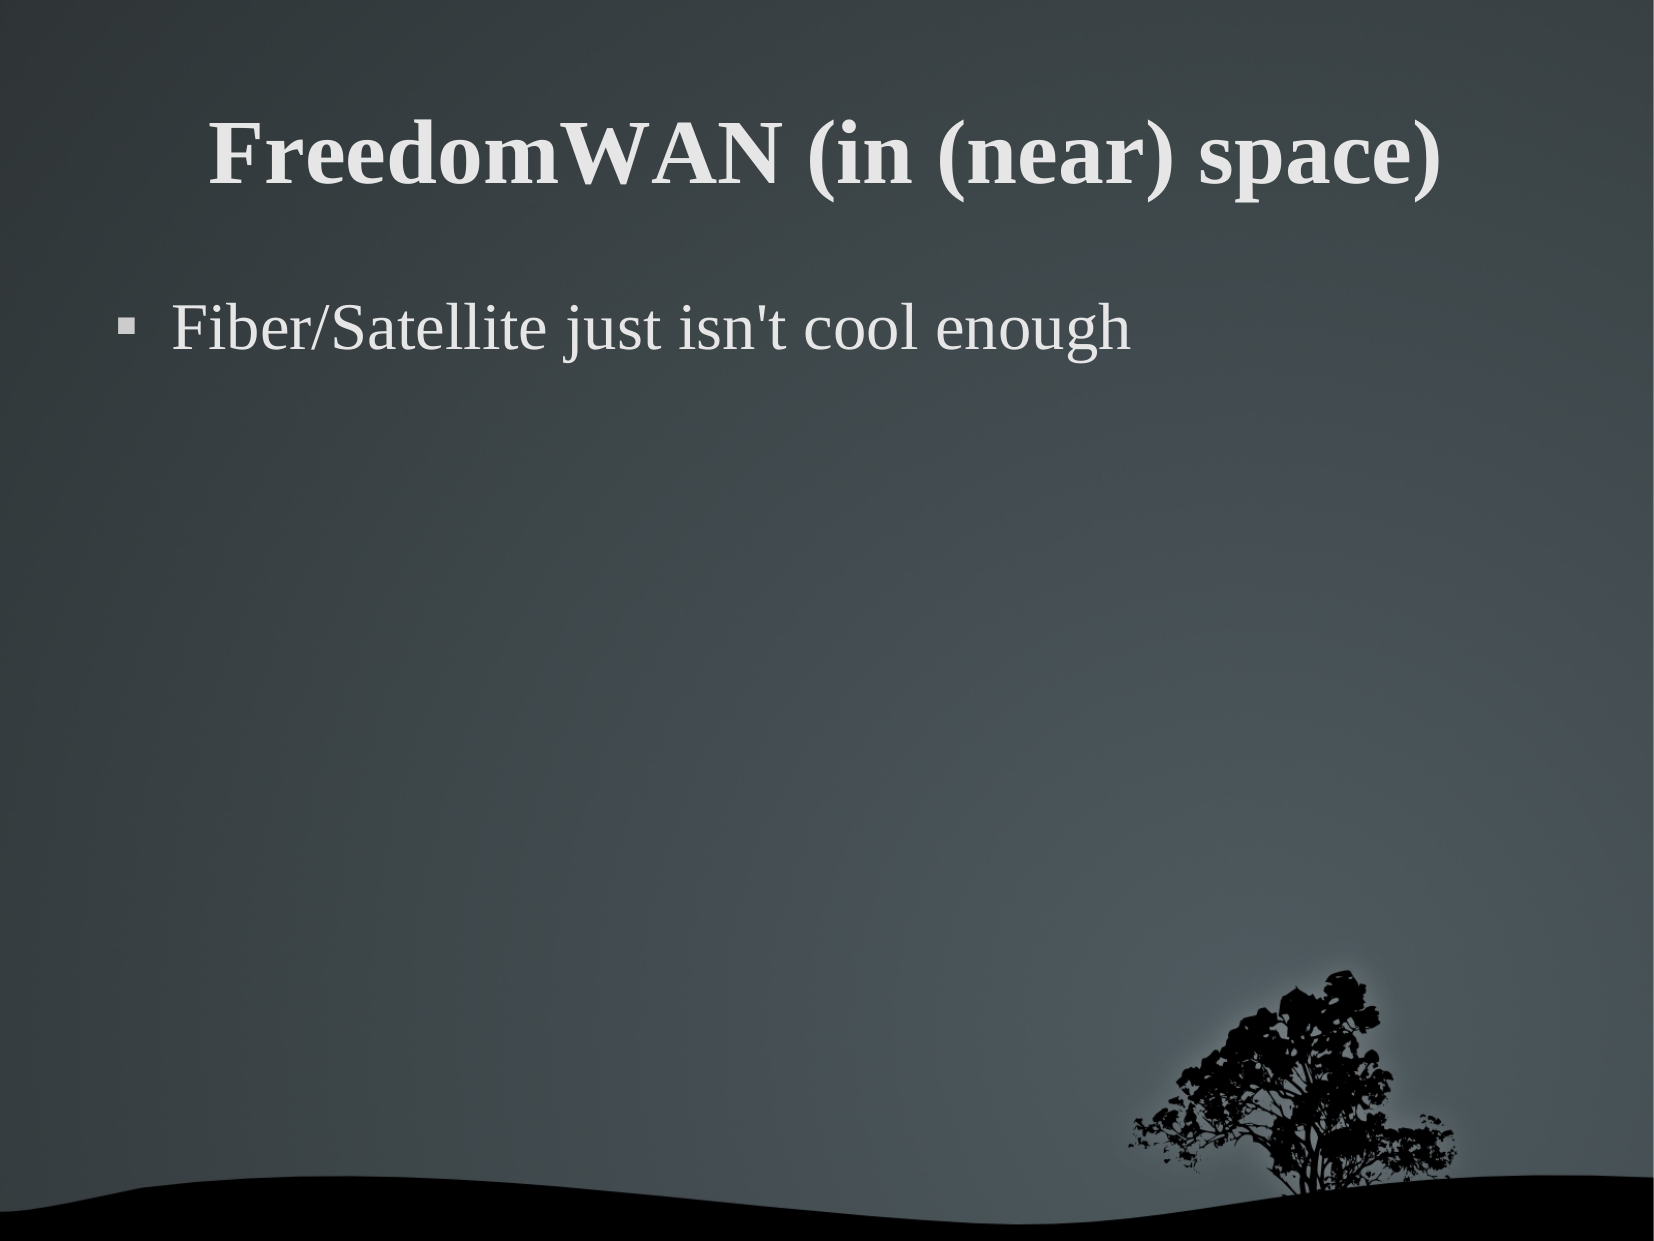

# FreedomWAN (in (near) space)
Fiber/Satellite just isn't cool enough